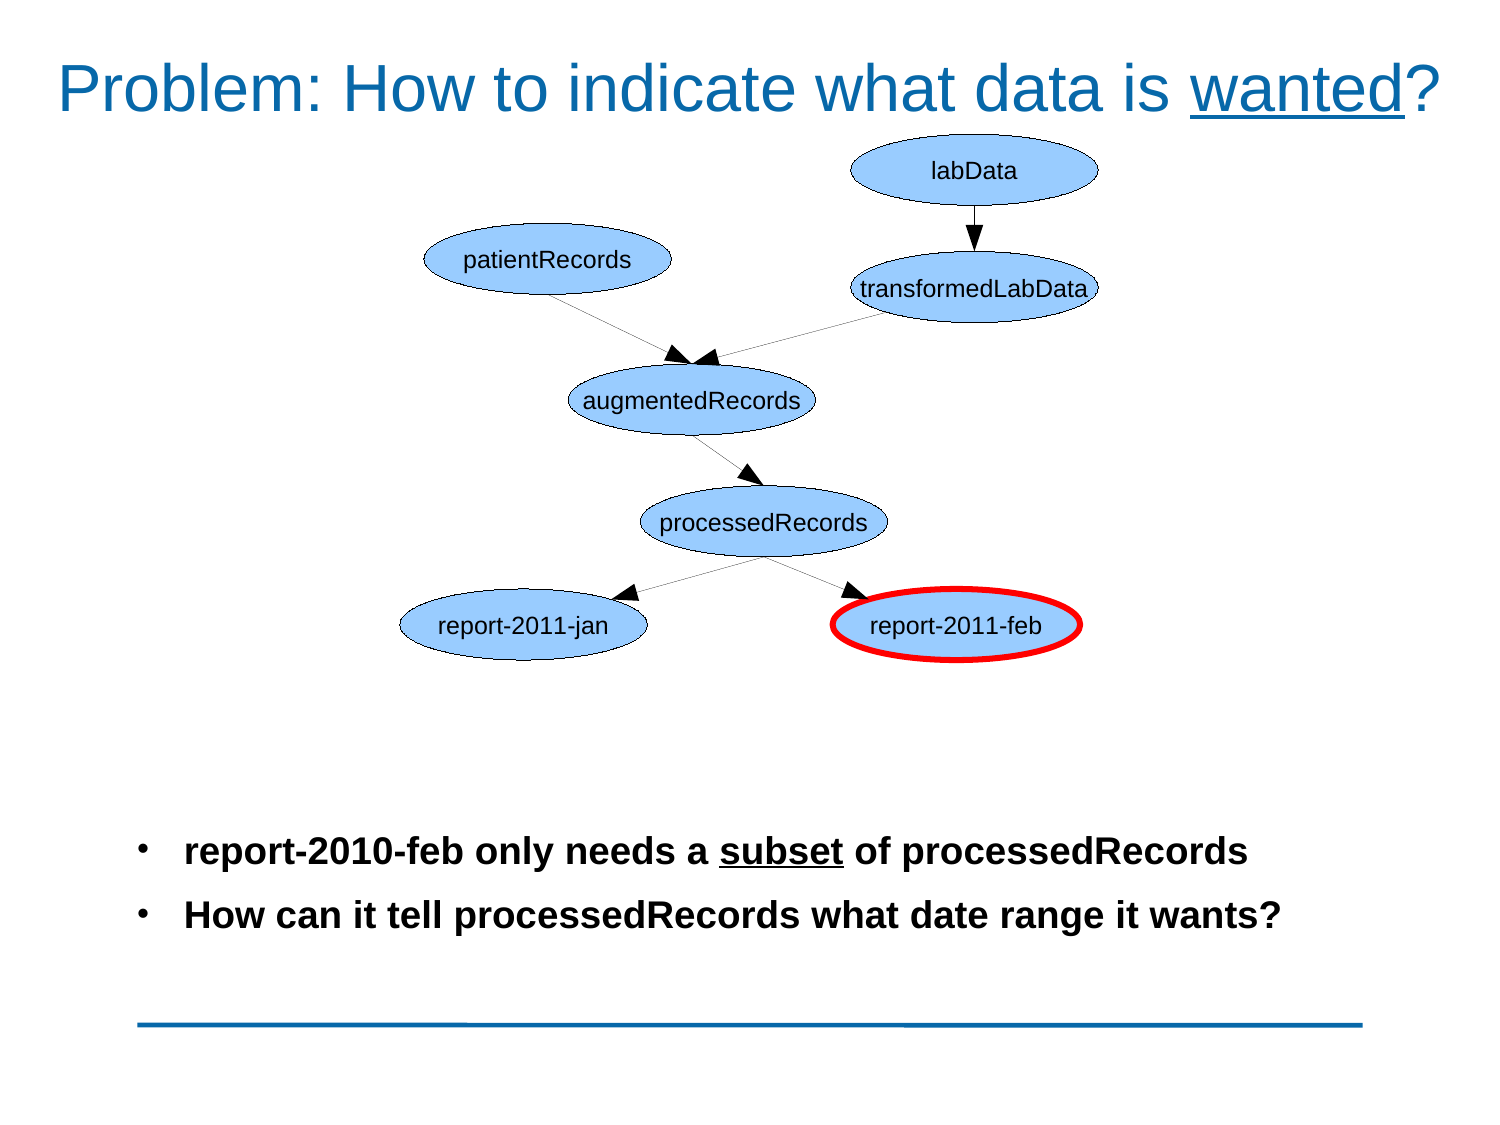

# Problem: How to indicate what data is wanted?
labData
patientRecords
transformedLabData
augmentedRecords
processedRecords
report-2011-jan
report-2011-feb
report-2010-feb only needs a subset of processedRecords
How can it tell processedRecords what date range it wants?